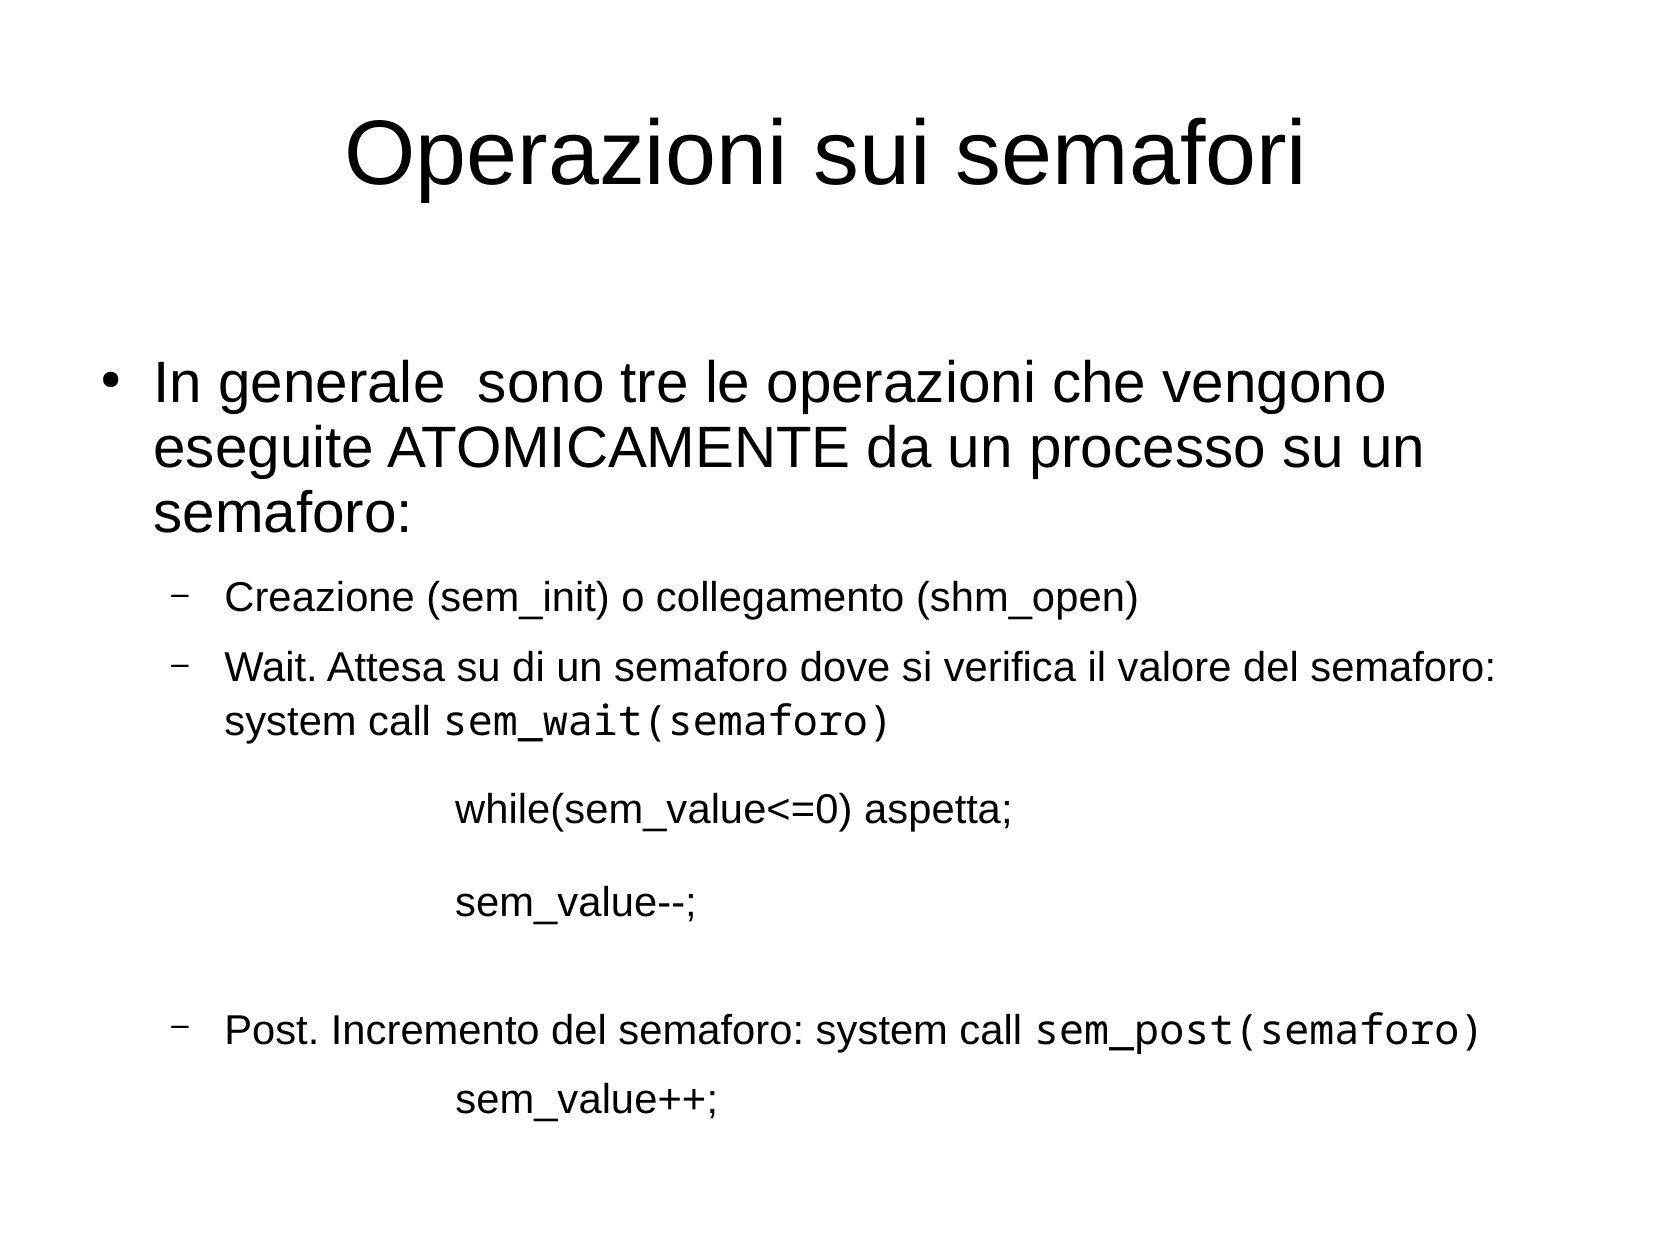

# Operazioni sui semafori
In generale sono tre le operazioni che vengono eseguite ATOMICAMENTE da un processo su un semaforo:
Creazione (sem_init) o collegamento (shm_open)
Wait. Attesa su di un semaforo dove si verifica il valore del semaforo: system call sem_wait(semaforo)
Post. Incremento del semaforo: system call sem_post(semaforo)
while(sem_value<=0) aspetta;
sem_value--;
sem_value++;